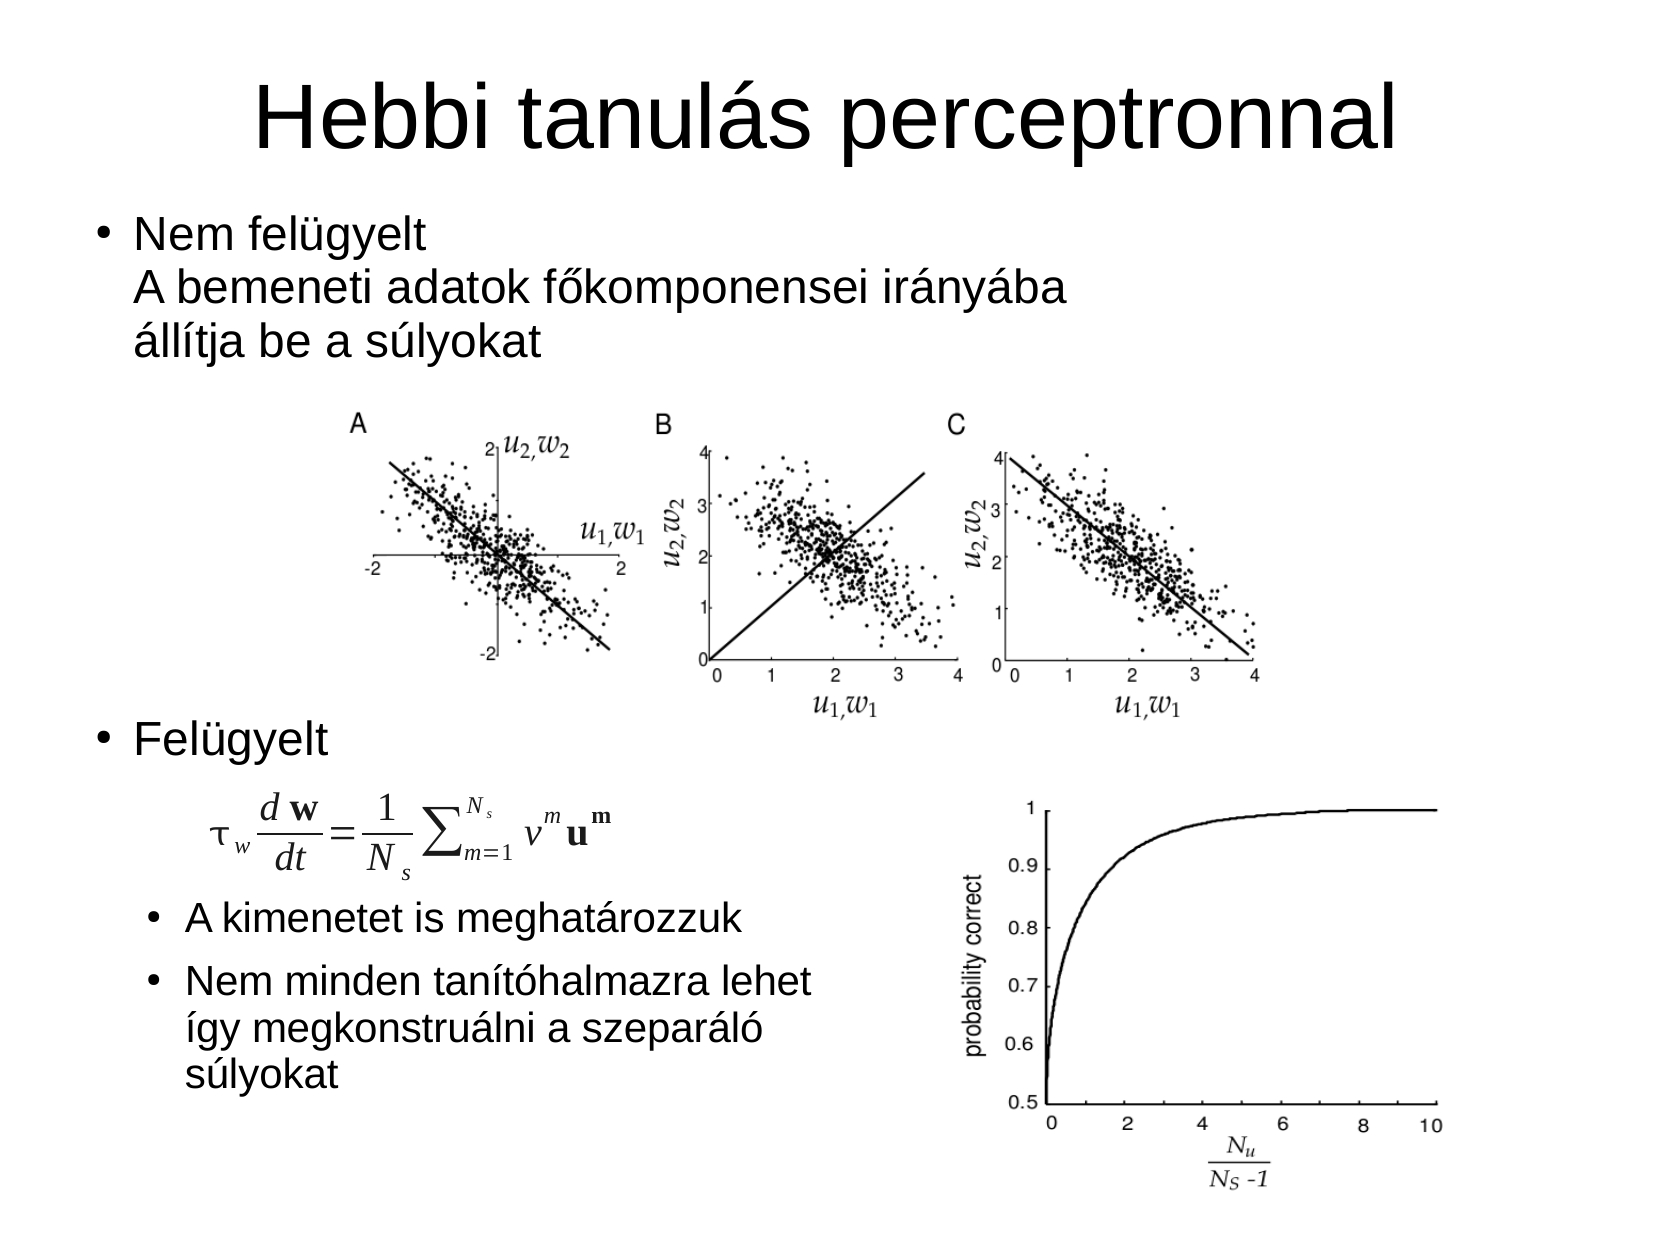

# Hebbi tanulás perceptronnal
Nem felügyelt
A bemeneti adatok főkomponensei irányába
állítja be a súlyokat
Felügyelt
A kimenetet is meghatározzuk
Nem minden tanítóhalmazra lehet
így megkonstruálni a szeparáló
súlyokat